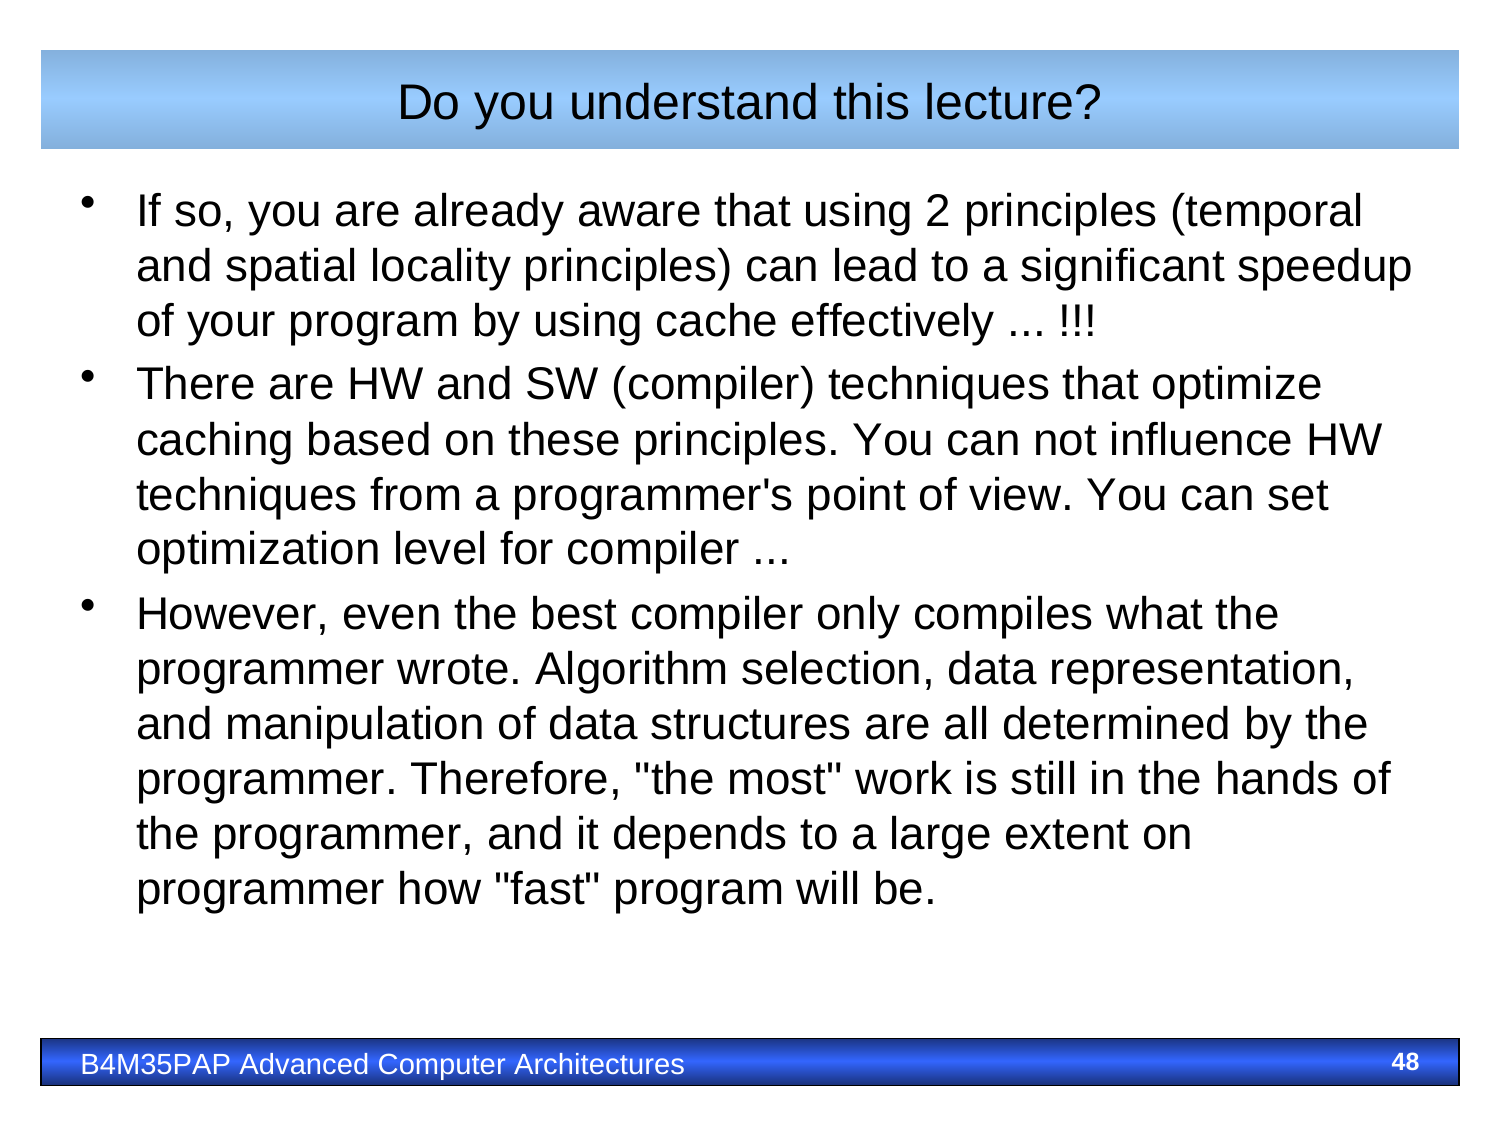

# Do you understand this lecture?
If so, you are already aware that using 2 principles (temporal and spatial locality principles) can lead to a significant speedup of your program by using cache effectively ... !!!
There are HW and SW (compiler) techniques that optimize caching based on these principles. You can not influence HW techniques from a programmer's point of view. You can set optimization level for compiler ...
However, even the best compiler only compiles what the programmer wrote. Algorithm selection, data representation, and manipulation of data structures are all determined by the programmer. Therefore, "the most" work is still in the hands of the programmer, and it depends to a large extent on programmer how "fast" program will be.